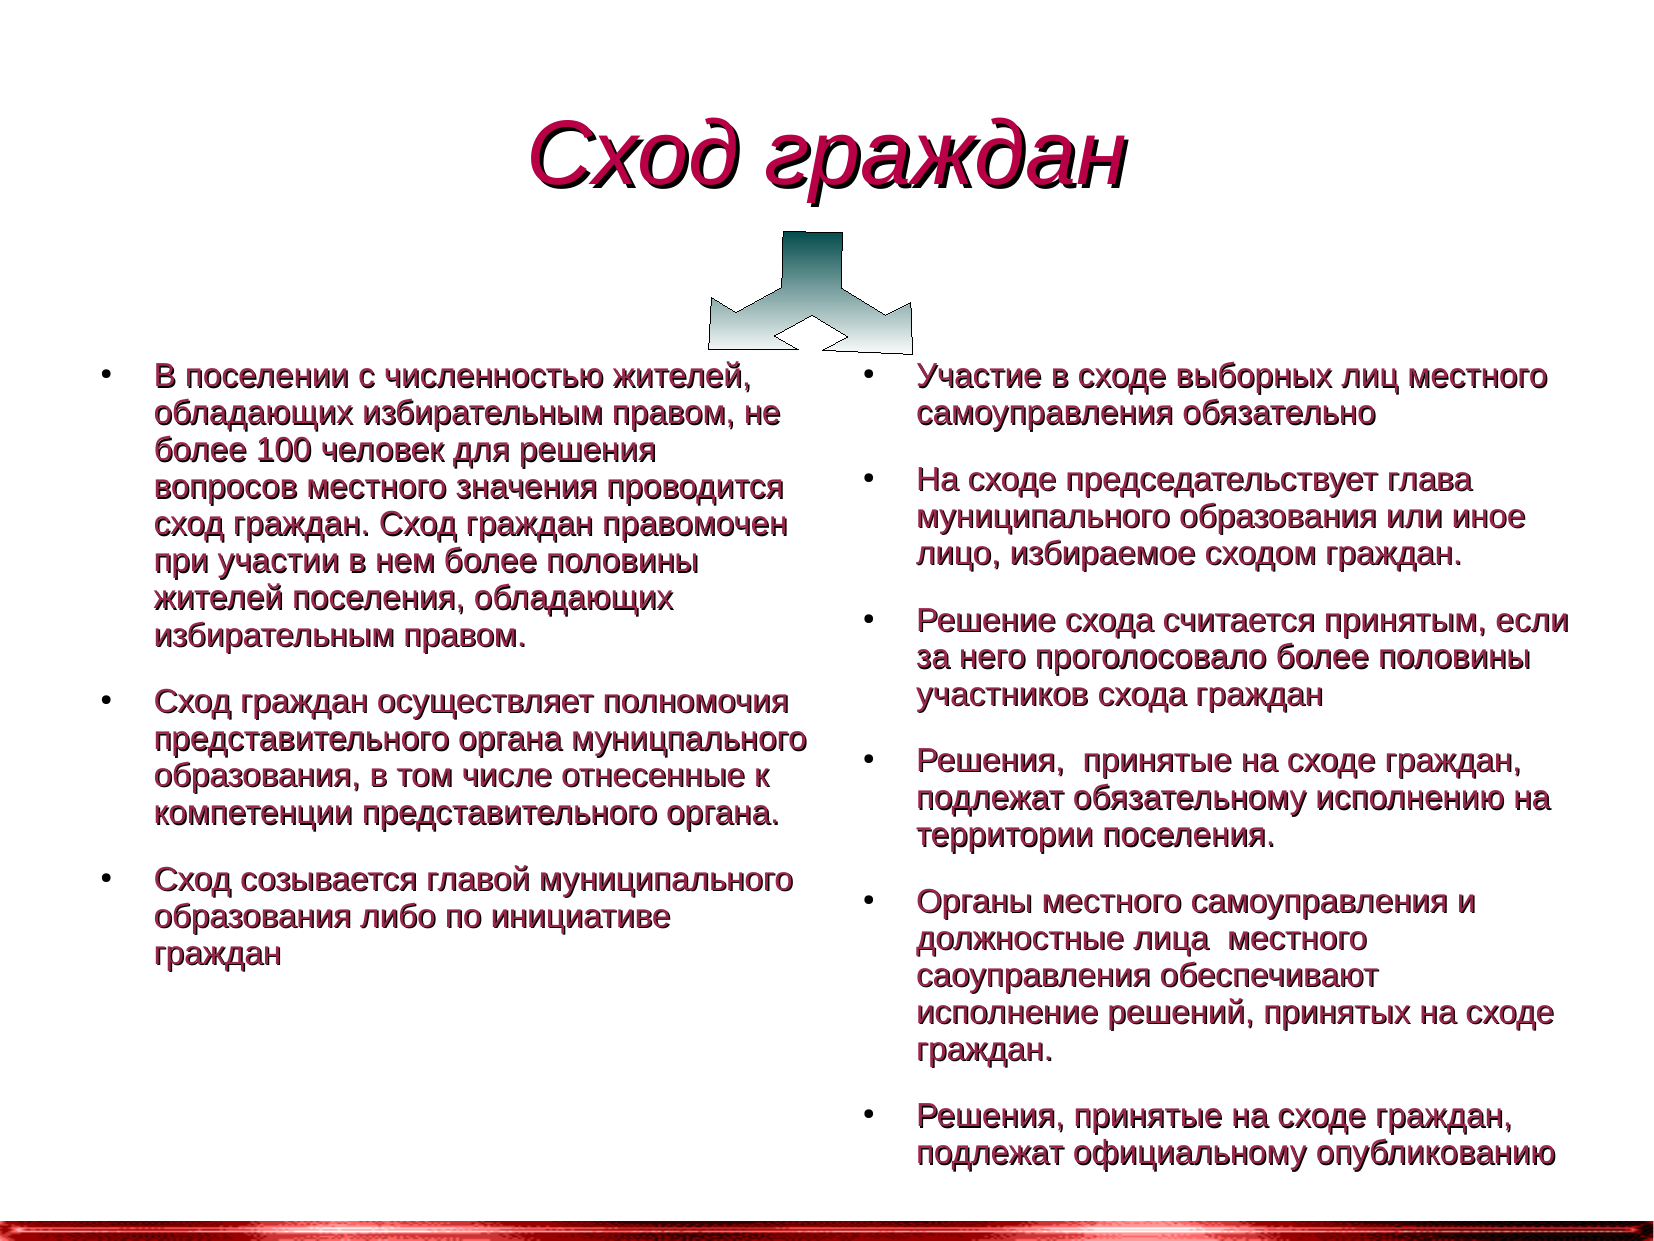

# Сход граждан
В поселении с численностью жителей, обладающих избирательным правом, не более 100 человек для решения вопросов местного значения проводится сход граждан. Сход граждан правомочен при участии в нем более половины жителей поселения, обладающих избирательным правом.
Сход граждан осуществляет полномочия представительного органа муницпального образования, в том числе отнесенные к компетенции представительного органа.
Сход созывается главой муниципального образования либо по инициативе граждан
Участие в сходе выборных лиц местного самоуправления обязательно
На сходе председательствует глава муниципального образования или иное лицо, избираемое сходом граждан.
Решение схода считается принятым, если за него проголосовало более половины участников схода граждан
Решения, принятые на сходе граждан, подлежат обязательному исполнению на территории поселения.
Органы местного самоуправления и должностные лица местного саоуправления обеспечивают исполнение решений, принятых на сходе граждан.
Решения, принятые на сходе граждан, подлежат официальному опубликованию